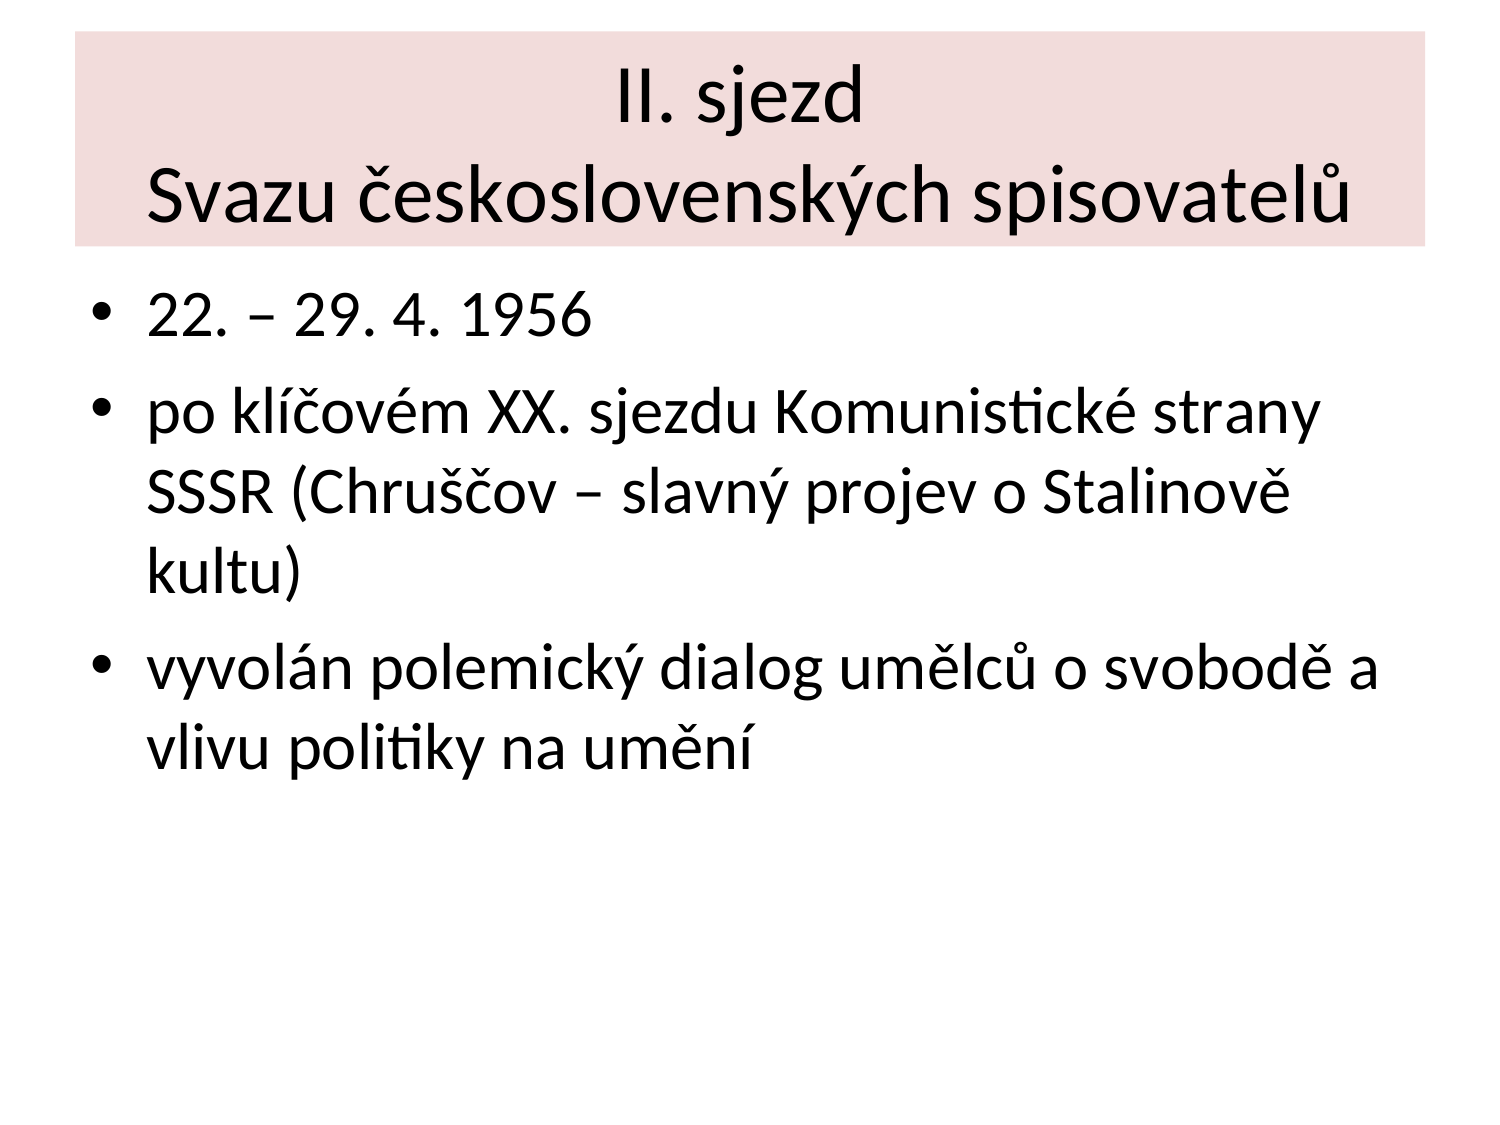

# II. sjezd Svazu československých spisovatelů
22. – 29. 4. 1956
po klíčovém XX. sjezdu Komunistické strany SSSR (Chruščov – slavný projev o Stalinově kultu)
vyvolán polemický dialog umělců o svobodě a vlivu politiky na umění